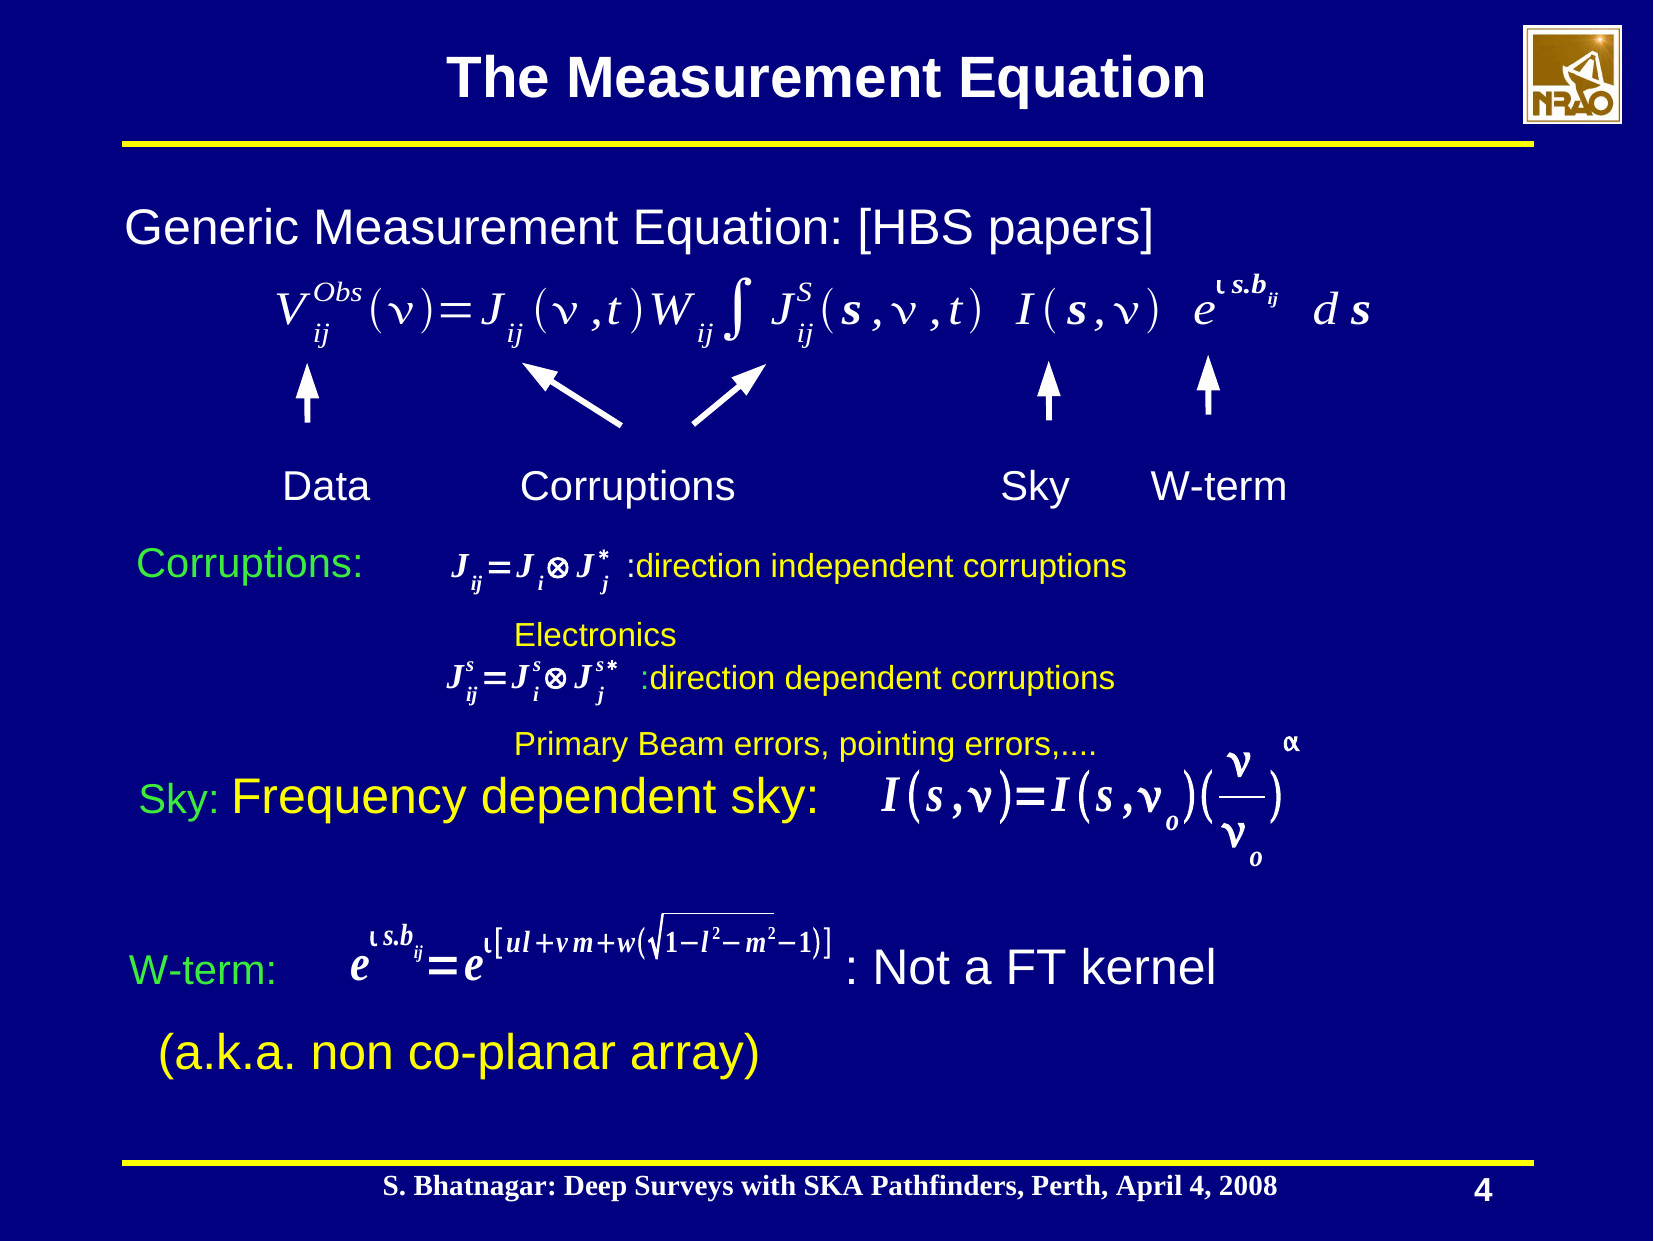

# The Measurement Equation
Generic Measurement Equation: [HBS papers]
 Data Corruptions Sky W-term
 Corruptions: :direction independent corruptions
Electronics
 :direction dependent corruptions
Primary Beam errors, pointing errors,....
 Sky: Frequency dependent sky:
W-term: : Not a FT kernel
(a.k.a. non co-planar array)